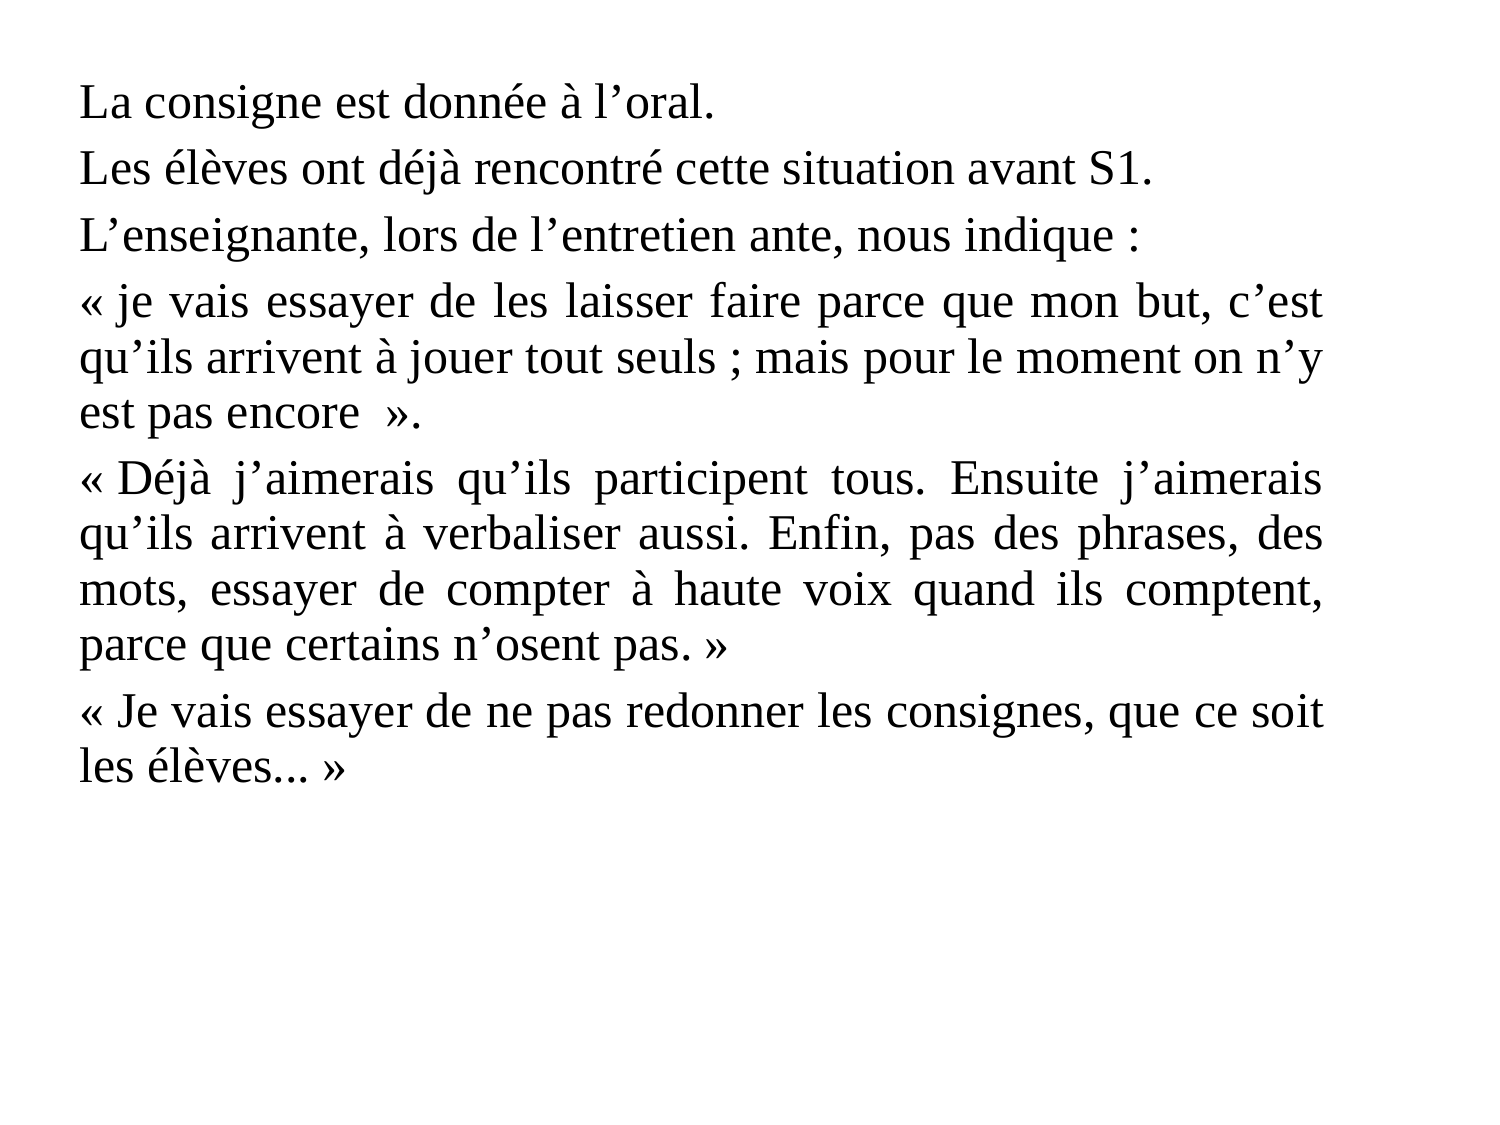

# La consigne est donnée à l’oral.
Les élèves ont déjà rencontré cette situation avant S1.
L’enseignante, lors de l’entretien ante, nous indique :
« je vais essayer de les laisser faire parce que mon but, c’est qu’ils arrivent à jouer tout seuls ; mais pour le moment on n’y est pas encore  ».
« Déjà j’aimerais qu’ils participent tous. Ensuite j’aimerais qu’ils arrivent à verbaliser aussi. Enfin, pas des phrases, des mots, essayer de compter à haute voix quand ils comptent, parce que certains n’osent pas. »
« Je vais essayer de ne pas redonner les consignes, que ce soit les élèves... »